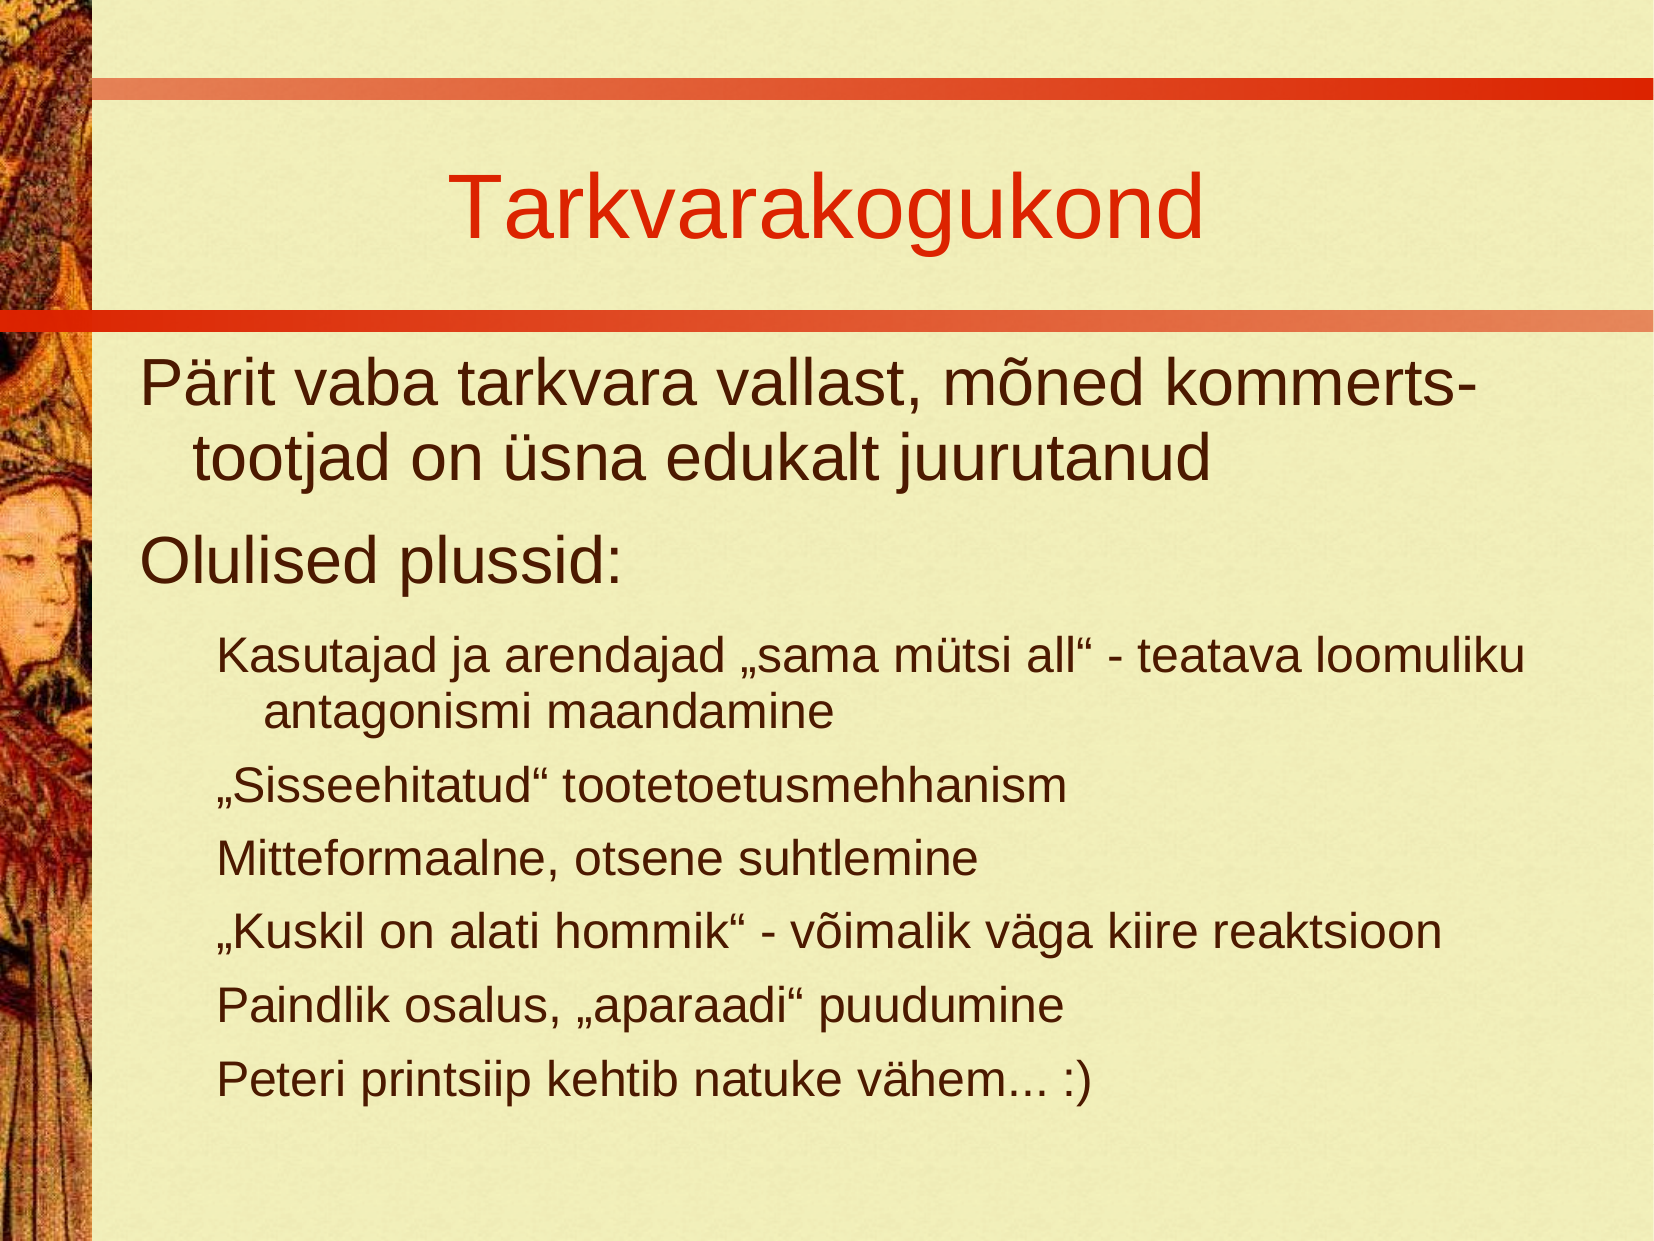

# Tarkvarakogukond
Pärit vaba tarkvara vallast, mõned kommerts-tootjad on üsna edukalt juurutanud
Olulised plussid:
Kasutajad ja arendajad „sama mütsi all“ - teatava loomuliku antagonismi maandamine
„Sisseehitatud“ tootetoetusmehhanism
Mitteformaalne, otsene suhtlemine
„Kuskil on alati hommik“ - võimalik väga kiire reaktsioon
Paindlik osalus, „aparaadi“ puudumine
Peteri printsiip kehtib natuke vähem... :)